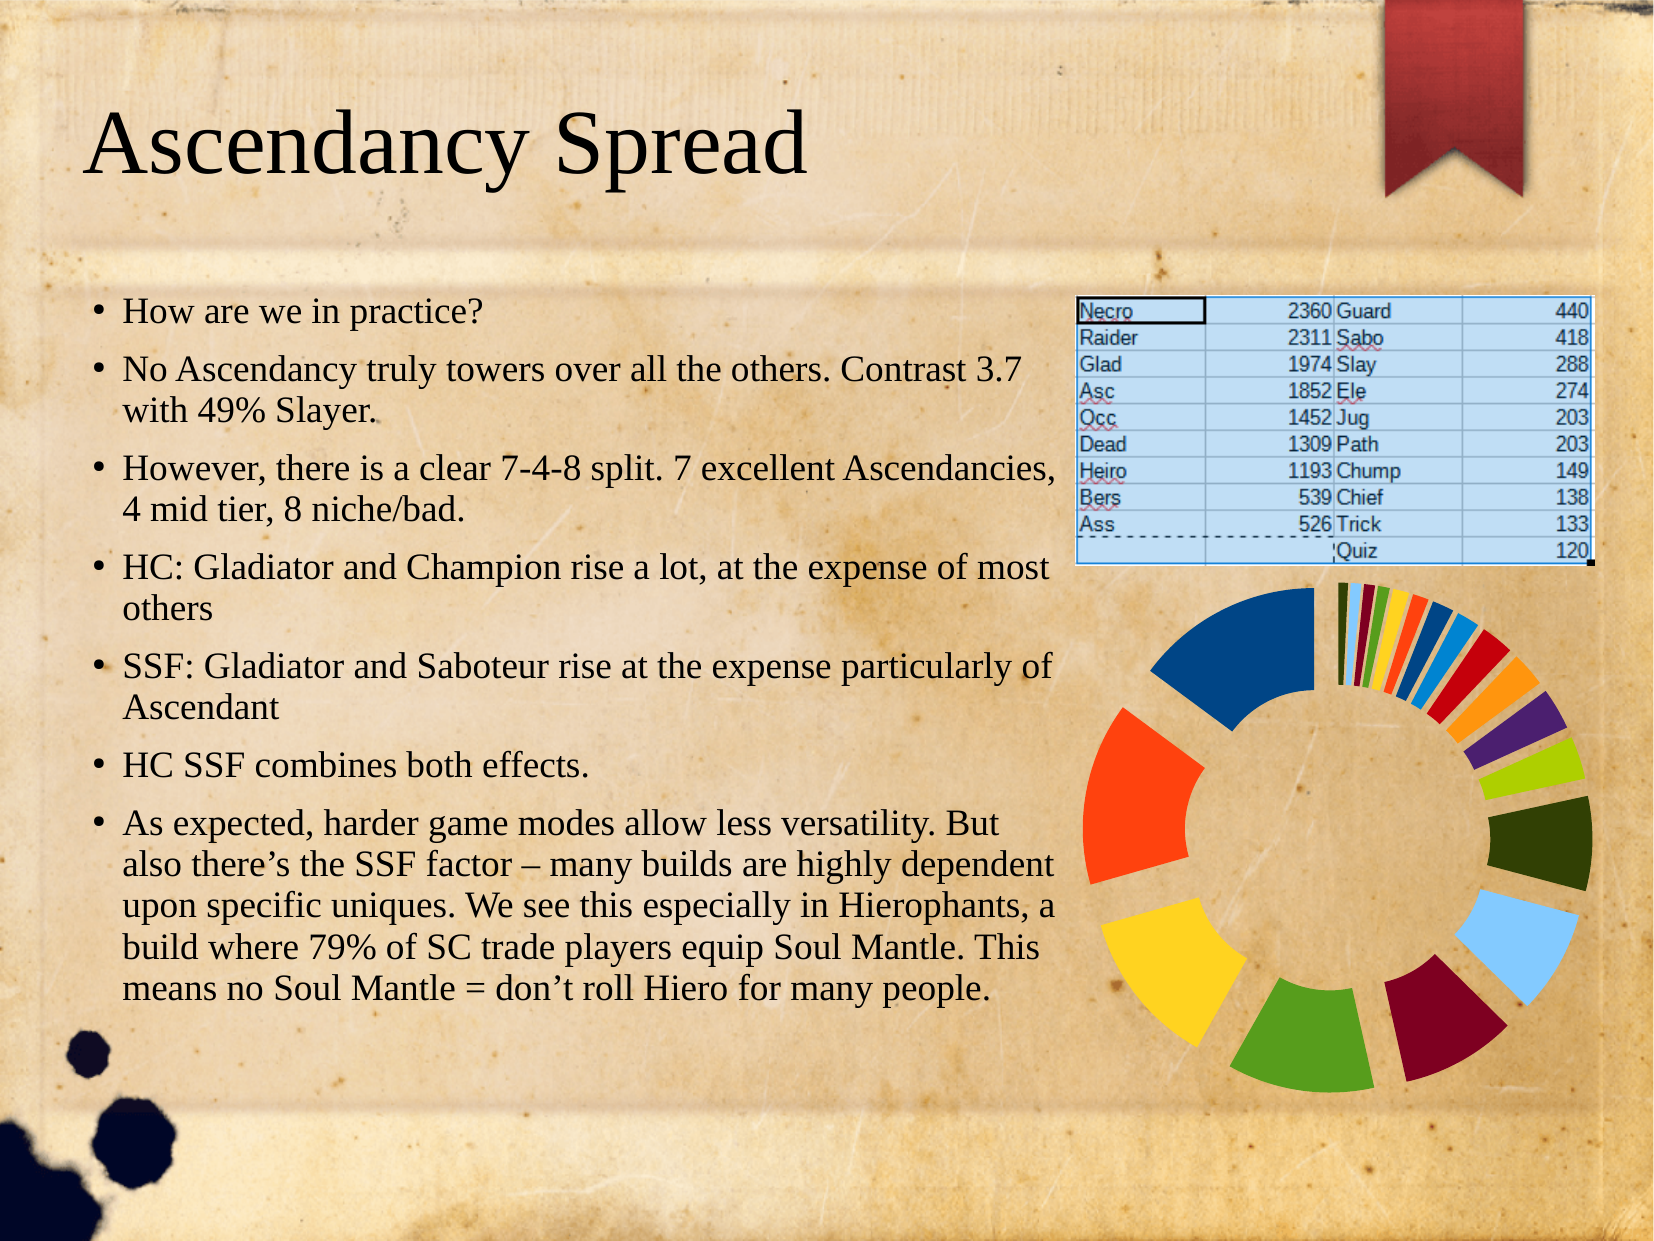

# Ascendancy Spread
How are we in practice?
No Ascendancy truly towers over all the others. Contrast 3.7 with 49% Slayer.
However, there is a clear 7-4-8 split. 7 excellent Ascendancies, 4 mid tier, 8 niche/bad.
HC: Gladiator and Champion rise a lot, at the expense of most others
SSF: Gladiator and Saboteur rise at the expense particularly of Ascendant
HC SSF combines both effects.
As expected, harder game modes allow less versatility. But also there’s the SSF factor – many builds are highly dependent upon specific uniques. We see this especially in Hierophants, a build where 79% of SC trade players equip Soul Mantle. This means no Soul Mantle = don’t roll Hiero for many people.